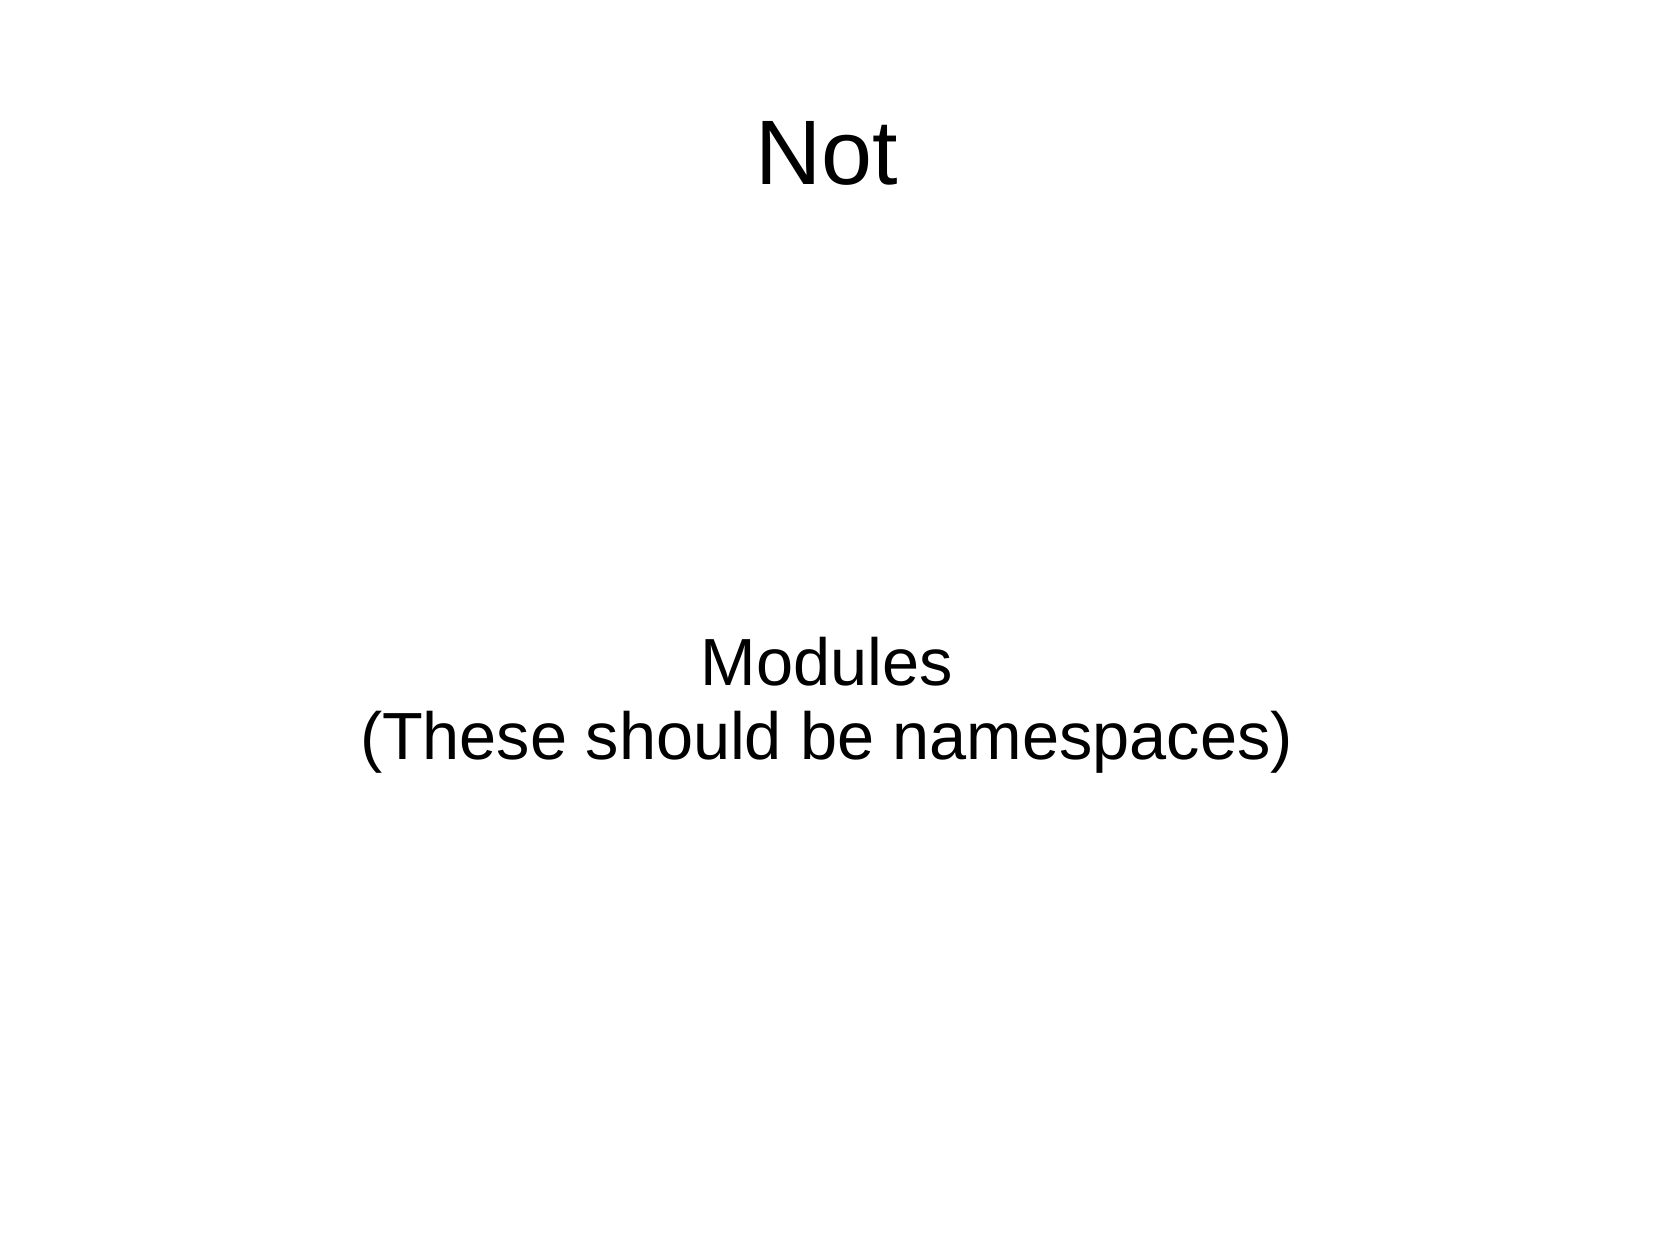

Not
# Modules
(These should be namespaces)